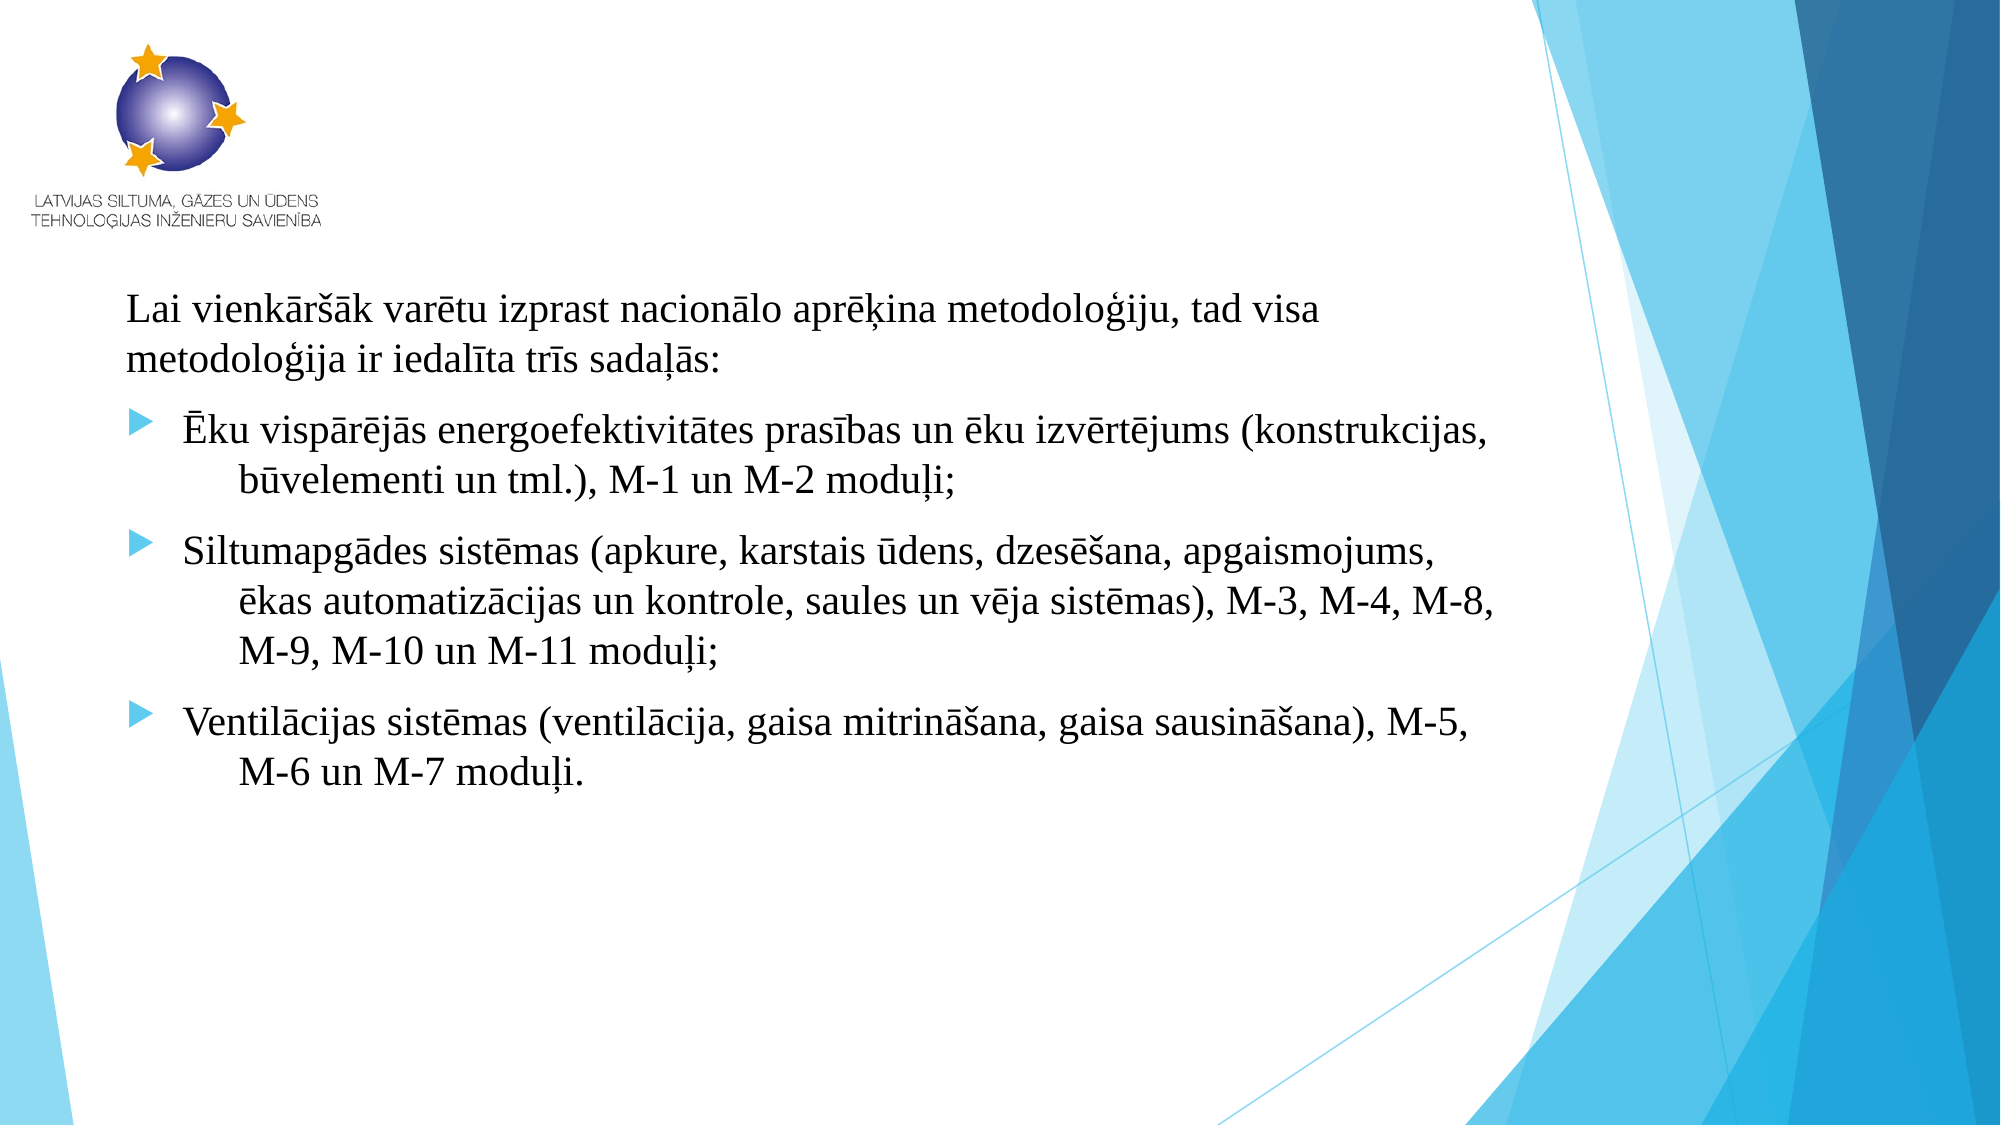

# Lai vienkāršāk varētu izprast nacionālo aprēķina metodoloģiju, tad visa metodoloģija ir iedalīta trīs sadaļās:
Ēku vispārējās energoefektivitātes prasības un ēku izvērtējums (konstrukcijas, būvelementi un tml.), M-1 un M-2 moduļi;
Siltumapgādes sistēmas (apkure, karstais ūdens, dzesēšana, apgaismojums, ēkas automatizācijas un kontrole, saules un vēja sistēmas), M-3, M-4, M-8, M-9, M-10 un M-11 moduļi;
Ventilācijas sistēmas (ventilācija, gaisa mitrināšana, gaisa sausināšana), M-5, M-6 un M-7 moduļi.